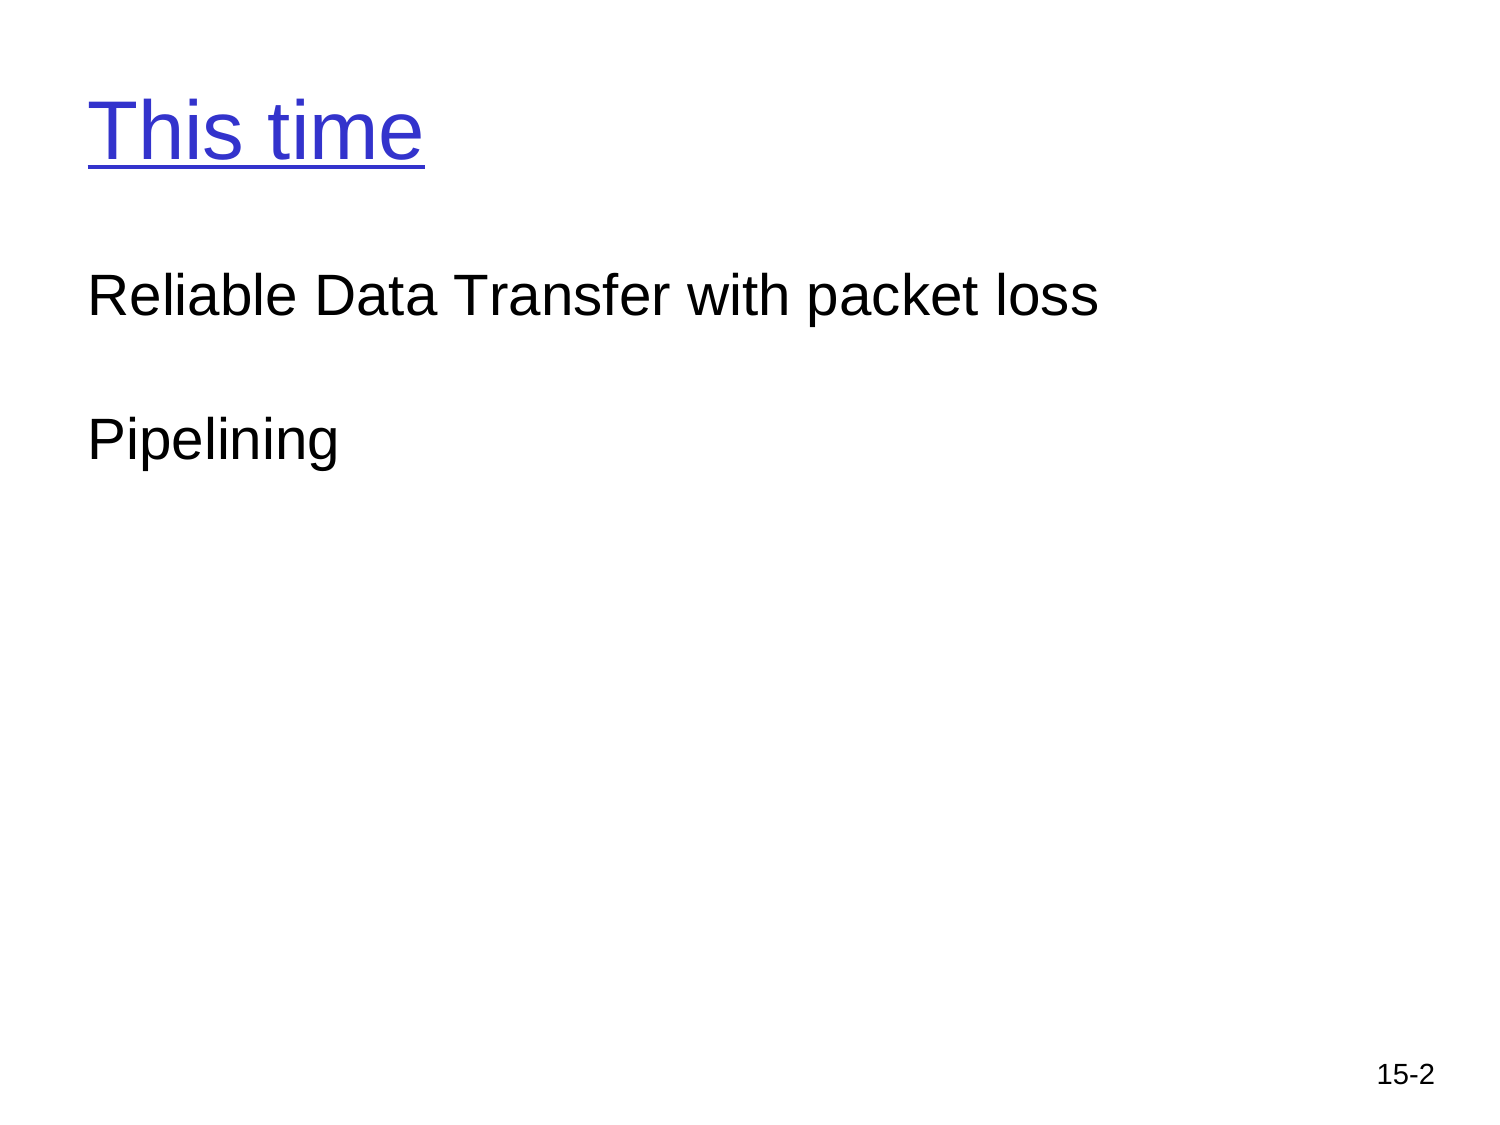

# This time
Reliable Data Transfer with packet loss
Pipelining
2